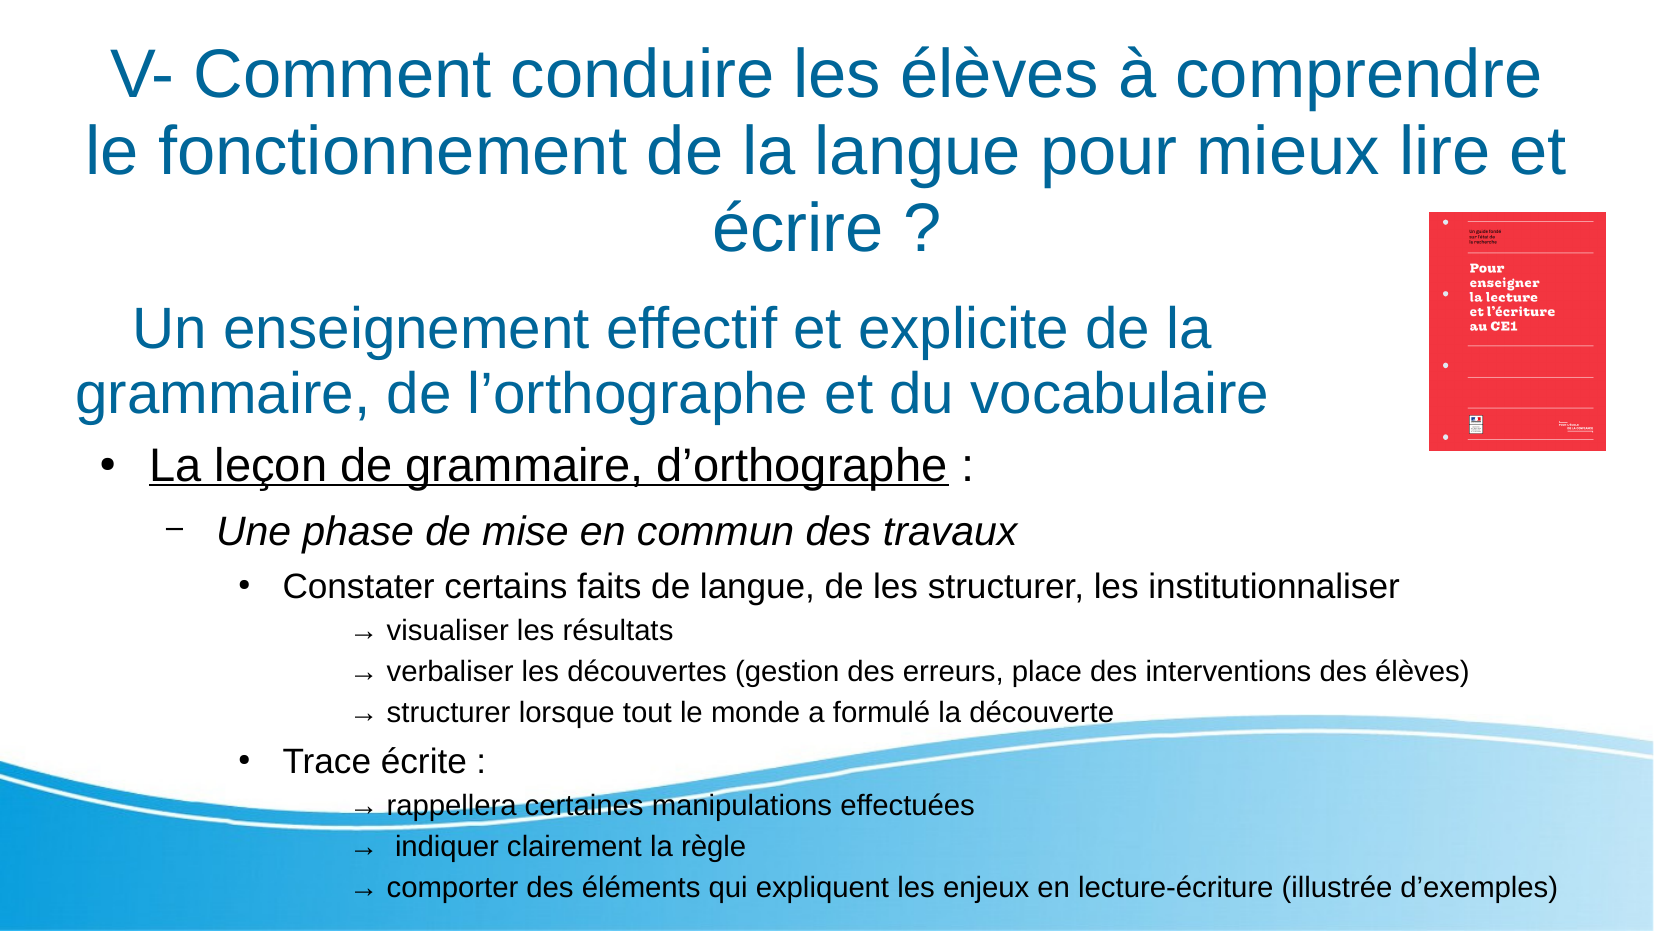

# V- Comment conduire les élèves à comprendre le fonctionnement de la langue pour mieux lire et écrire ?
Un enseignement effectif et explicite de la grammaire, de l’orthographe et du vocabulaire
La leçon de grammaire, d’orthographe :
Une phase de mise en commun des travaux
Constater certains faits de langue, de les structurer, les institutionnaliser
→ visualiser les résultats
→ verbaliser les découvertes (gestion des erreurs, place des interventions des élèves)
→ structurer lorsque tout le monde a formulé la découverte
Trace écrite :
→ rappellera certaines manipulations effectuées
→ indiquer clairement la règle
→ comporter des éléments qui expliquent les enjeux en lecture-écriture (illustrée d’exemples)